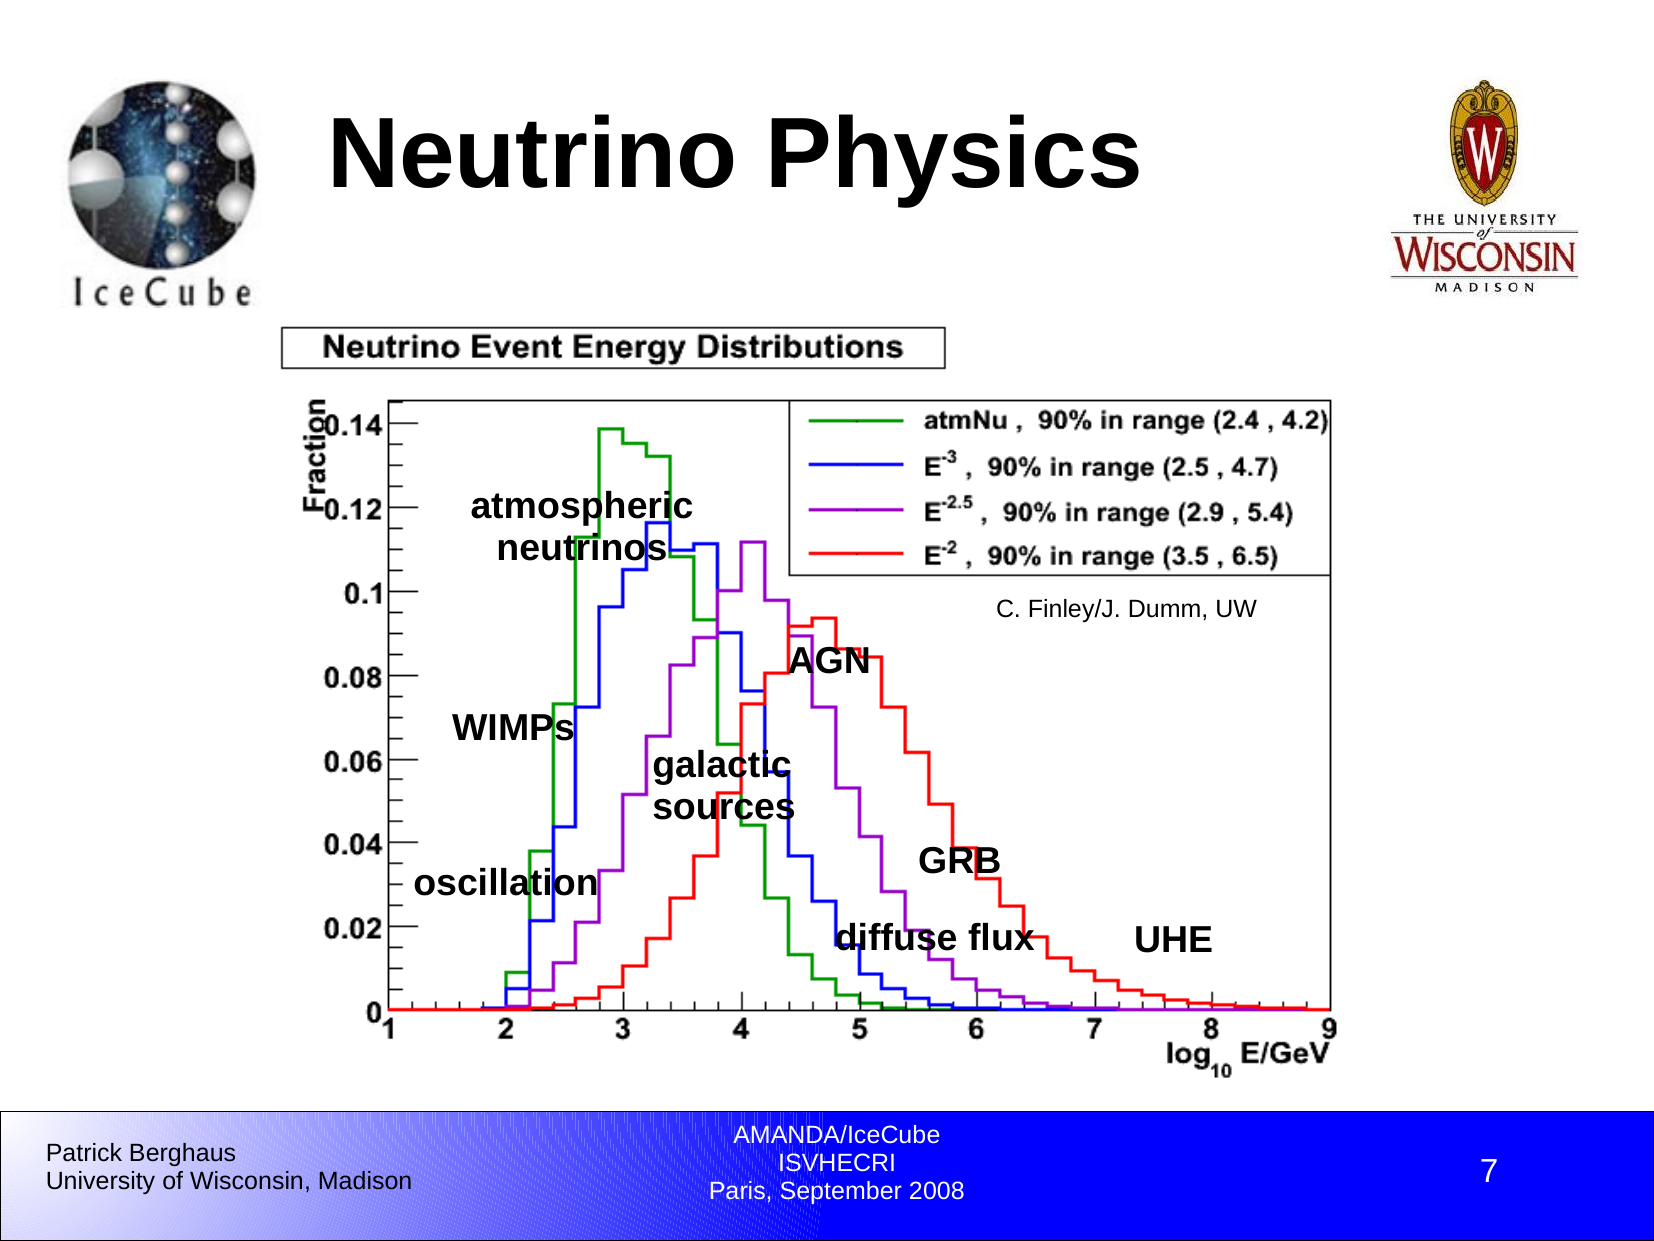

Neutrino Physics
C. Finley/J. Dumm, UW
atmospheric
neutrinos
AGN
WIMPs
galactic
sources
GRB
oscillation
diffuse flux
UHE